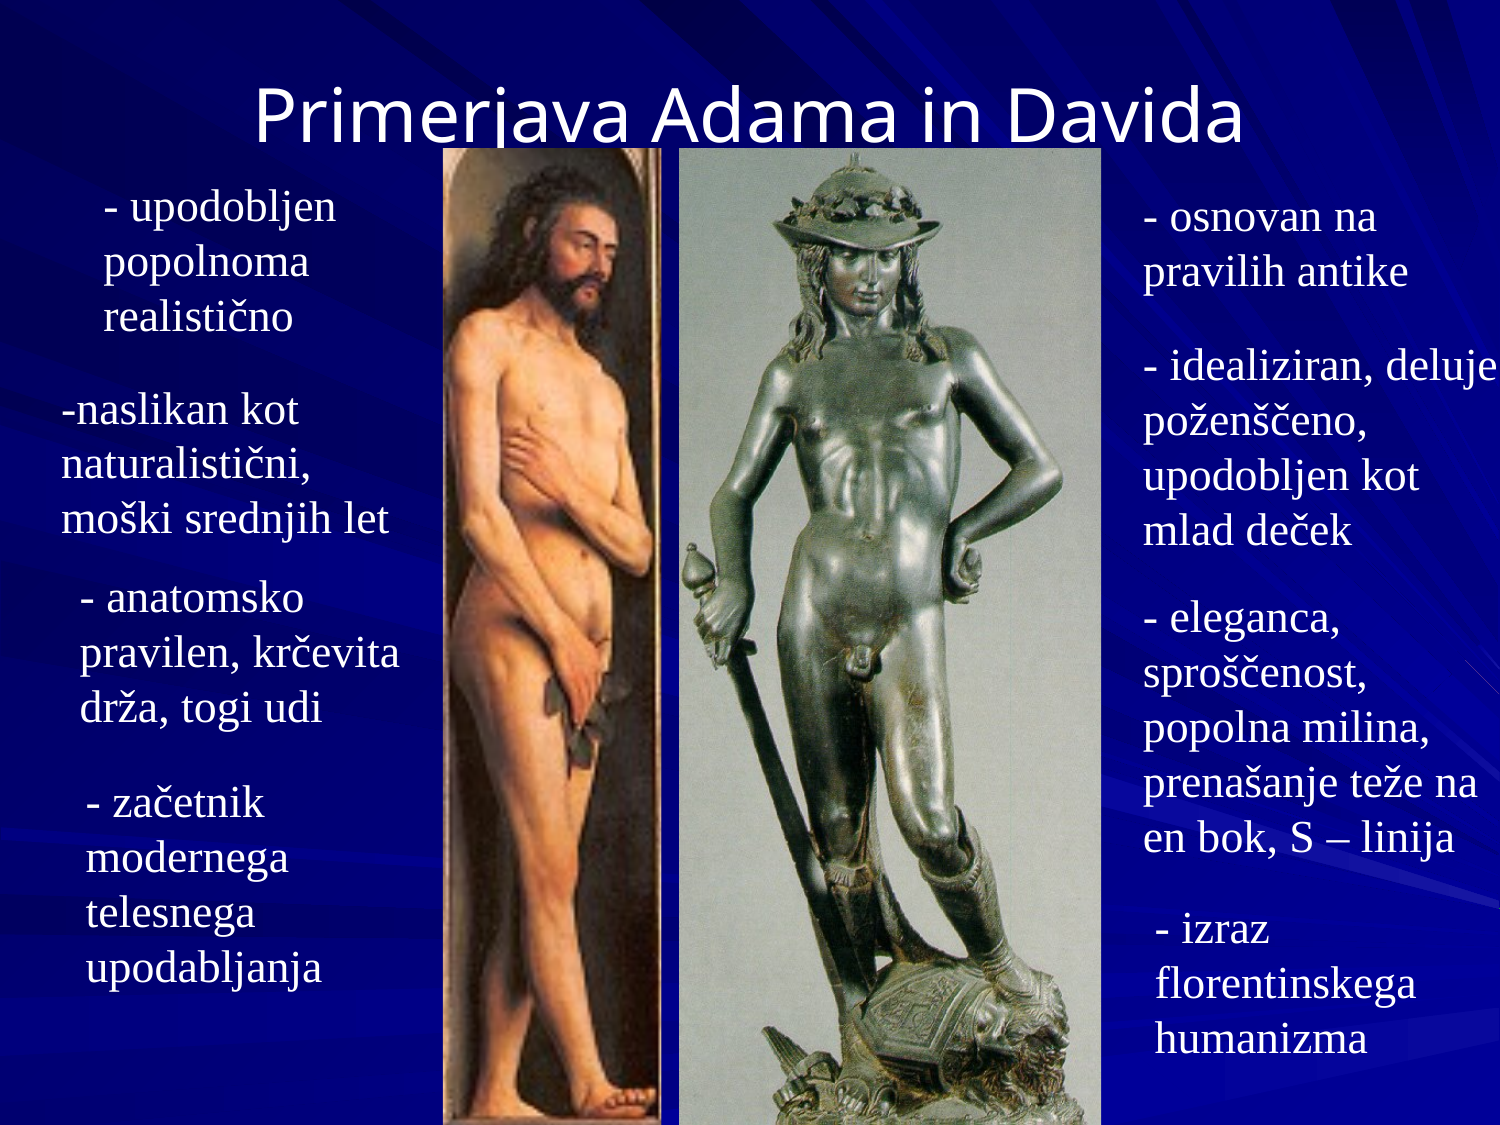

# Primerjava Adama in Davida
- upodobljen popolnoma realistično
- osnovan na pravilih antike
- idealiziran, deluje poženščeno, upodobljen kot mlad deček
-naslikan kot naturalistični, moški srednjih let
- anatomsko pravilen, krčevita drža, togi udi
- eleganca, sproščenost, popolna milina, prenašanje teže na en bok, S – linija
- začetnik modernega telesnega upodabljanja
- izraz florentinskega humanizma